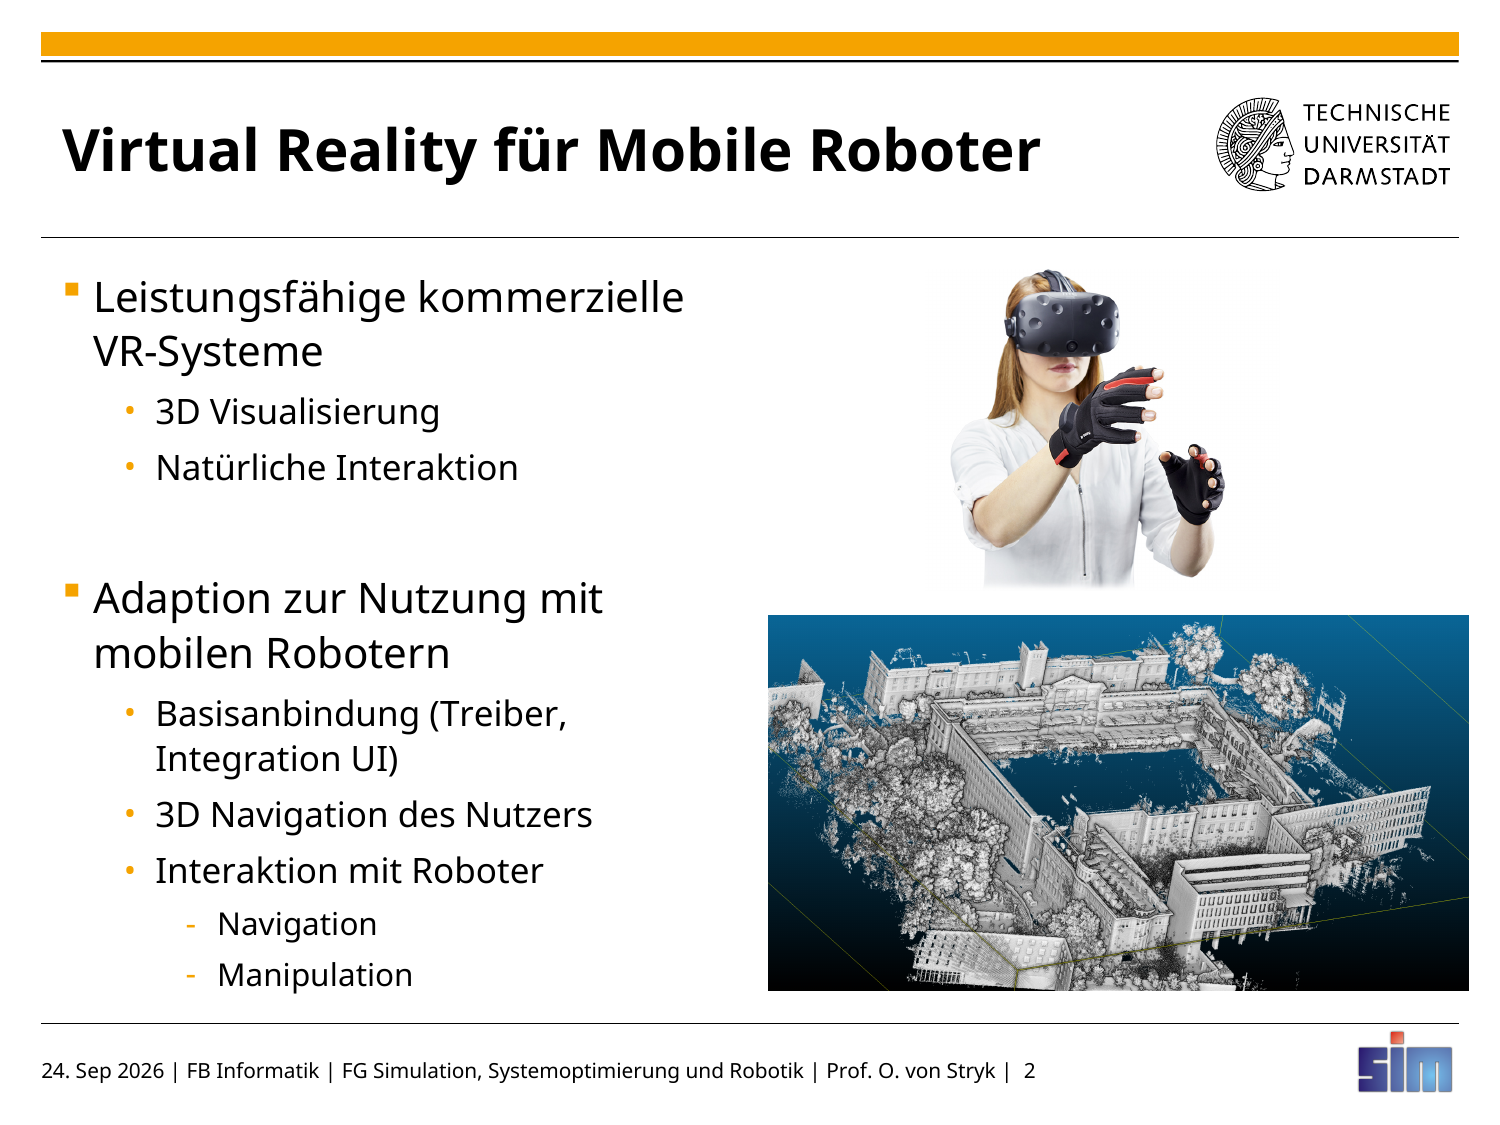

# Virtual Reality für Mobile Roboter
Leistungsfähige kommerzielle VR-Systeme
3D Visualisierung
Natürliche Interaktion
Adaption zur Nutzung mit mobilen Robotern
Basisanbindung (Treiber, Integration UI)
3D Navigation des Nutzers
Interaktion mit Roboter
Navigation
Manipulation
FB Informatik | FG Simulation, Systemoptimierung und Robotik | Prof. O. von Stryk